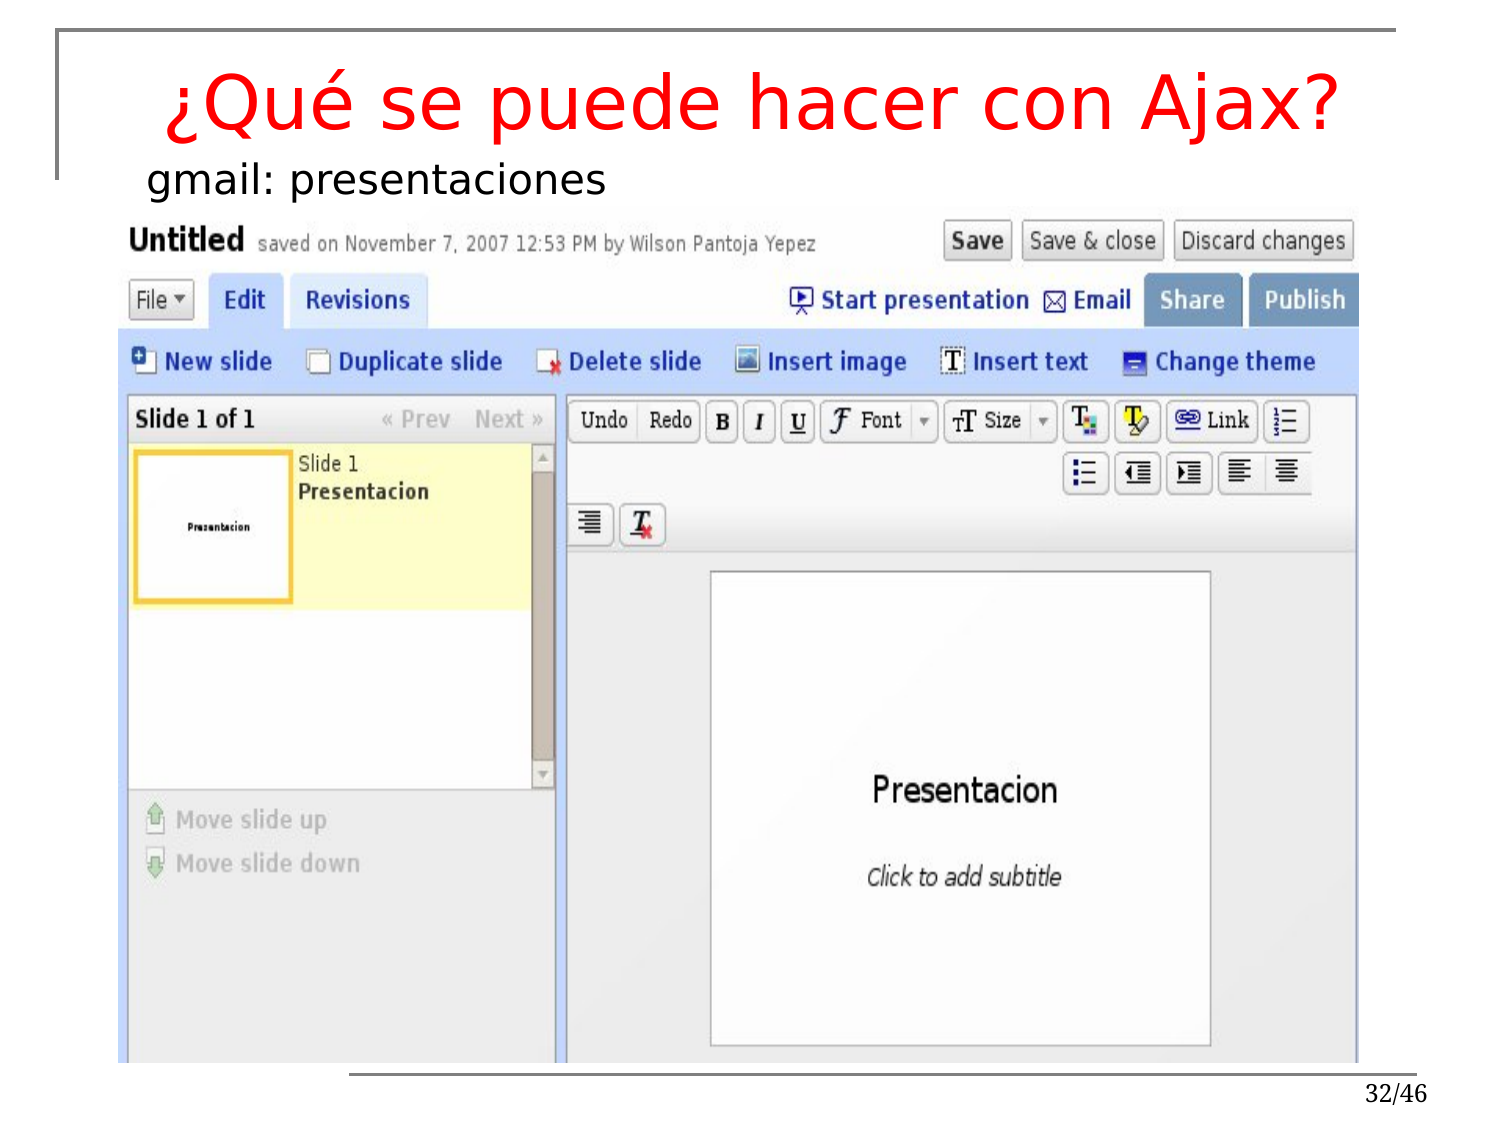

# ¿Qué se puede hacer con Ajax?
 gmail: presentaciones
Demostración